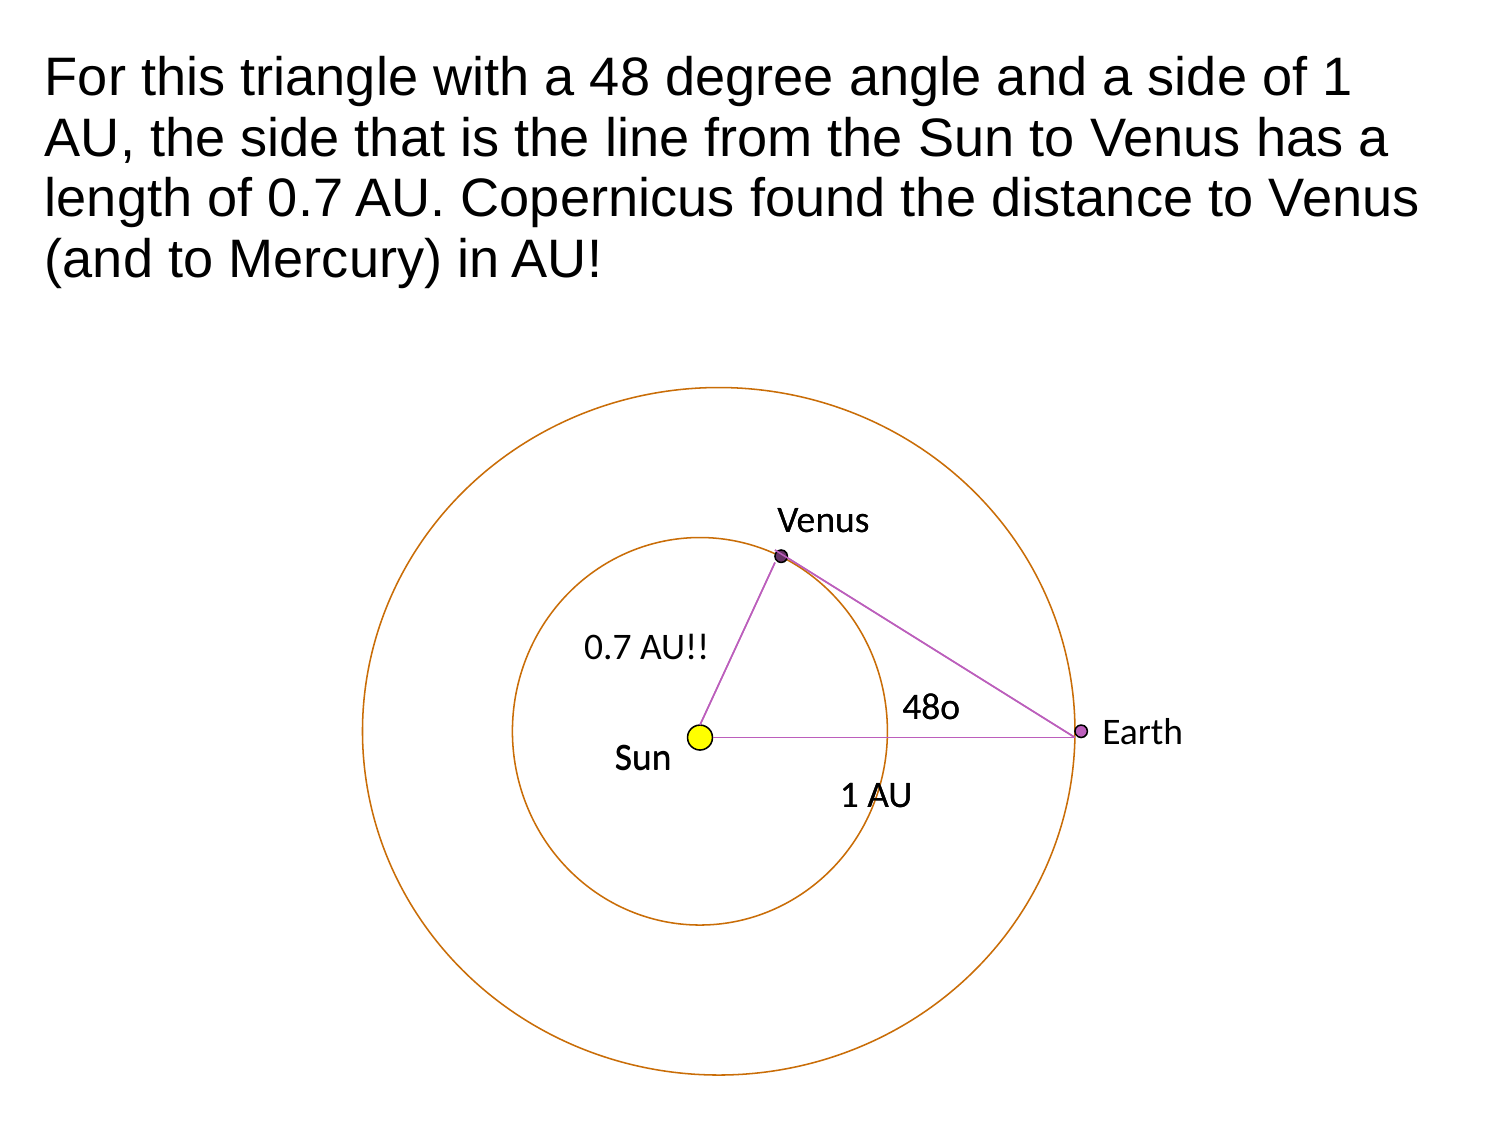

For this triangle with a 48 degree angle and a side of 1 AU, the side that is the line from the Sun to Venus has a length of 0.7 AU. Copernicus found the distance to Venus (and to Mercury) in AU!
Venus
Venus
0.7 AU!!
48o
48o
Earth
Sun
Sun
1 AU
1 AU